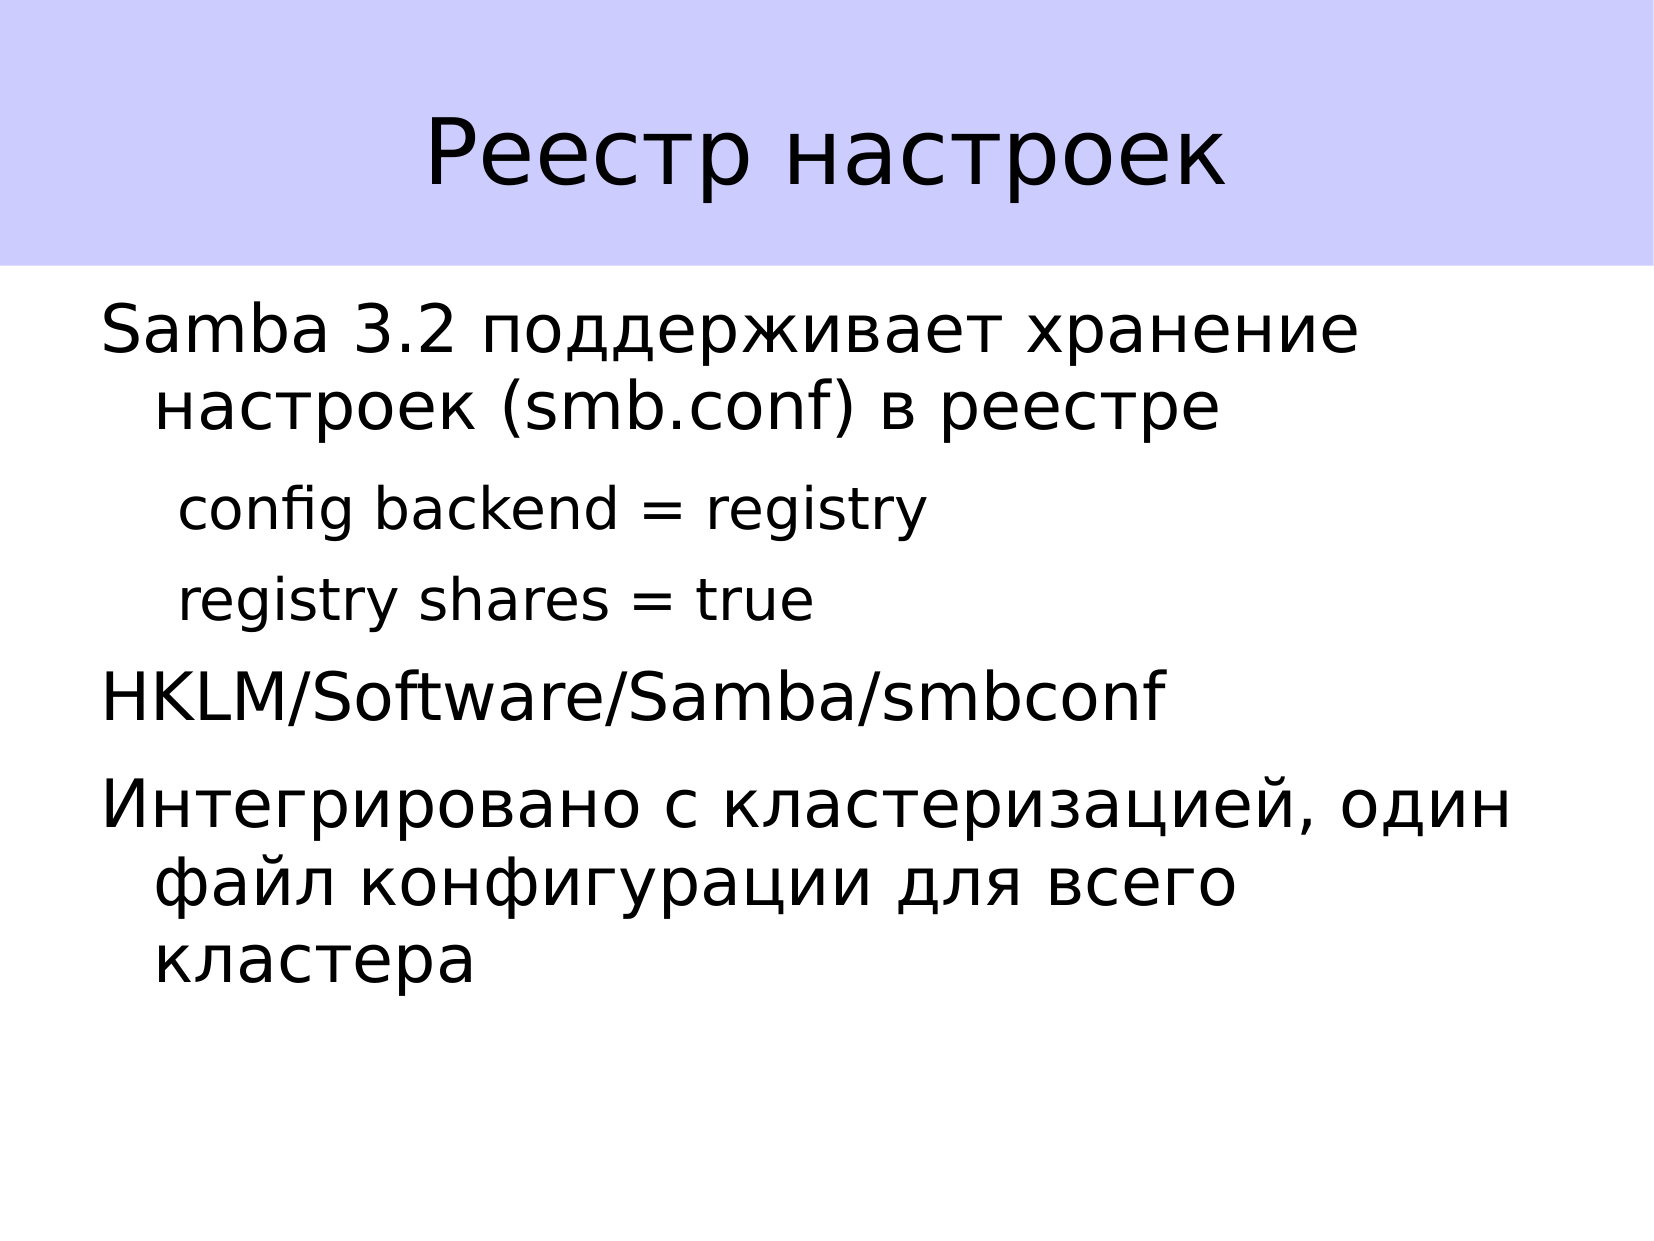

# Реестр настроек
Samba 3.2 поддерживает хранение настроек (smb.conf) в реестре
config backend = registry
registry shares = true
HKLM/Software/Samba/smbconf
Интегрировано с кластеризацией, один файл конфигурации для всего кластера